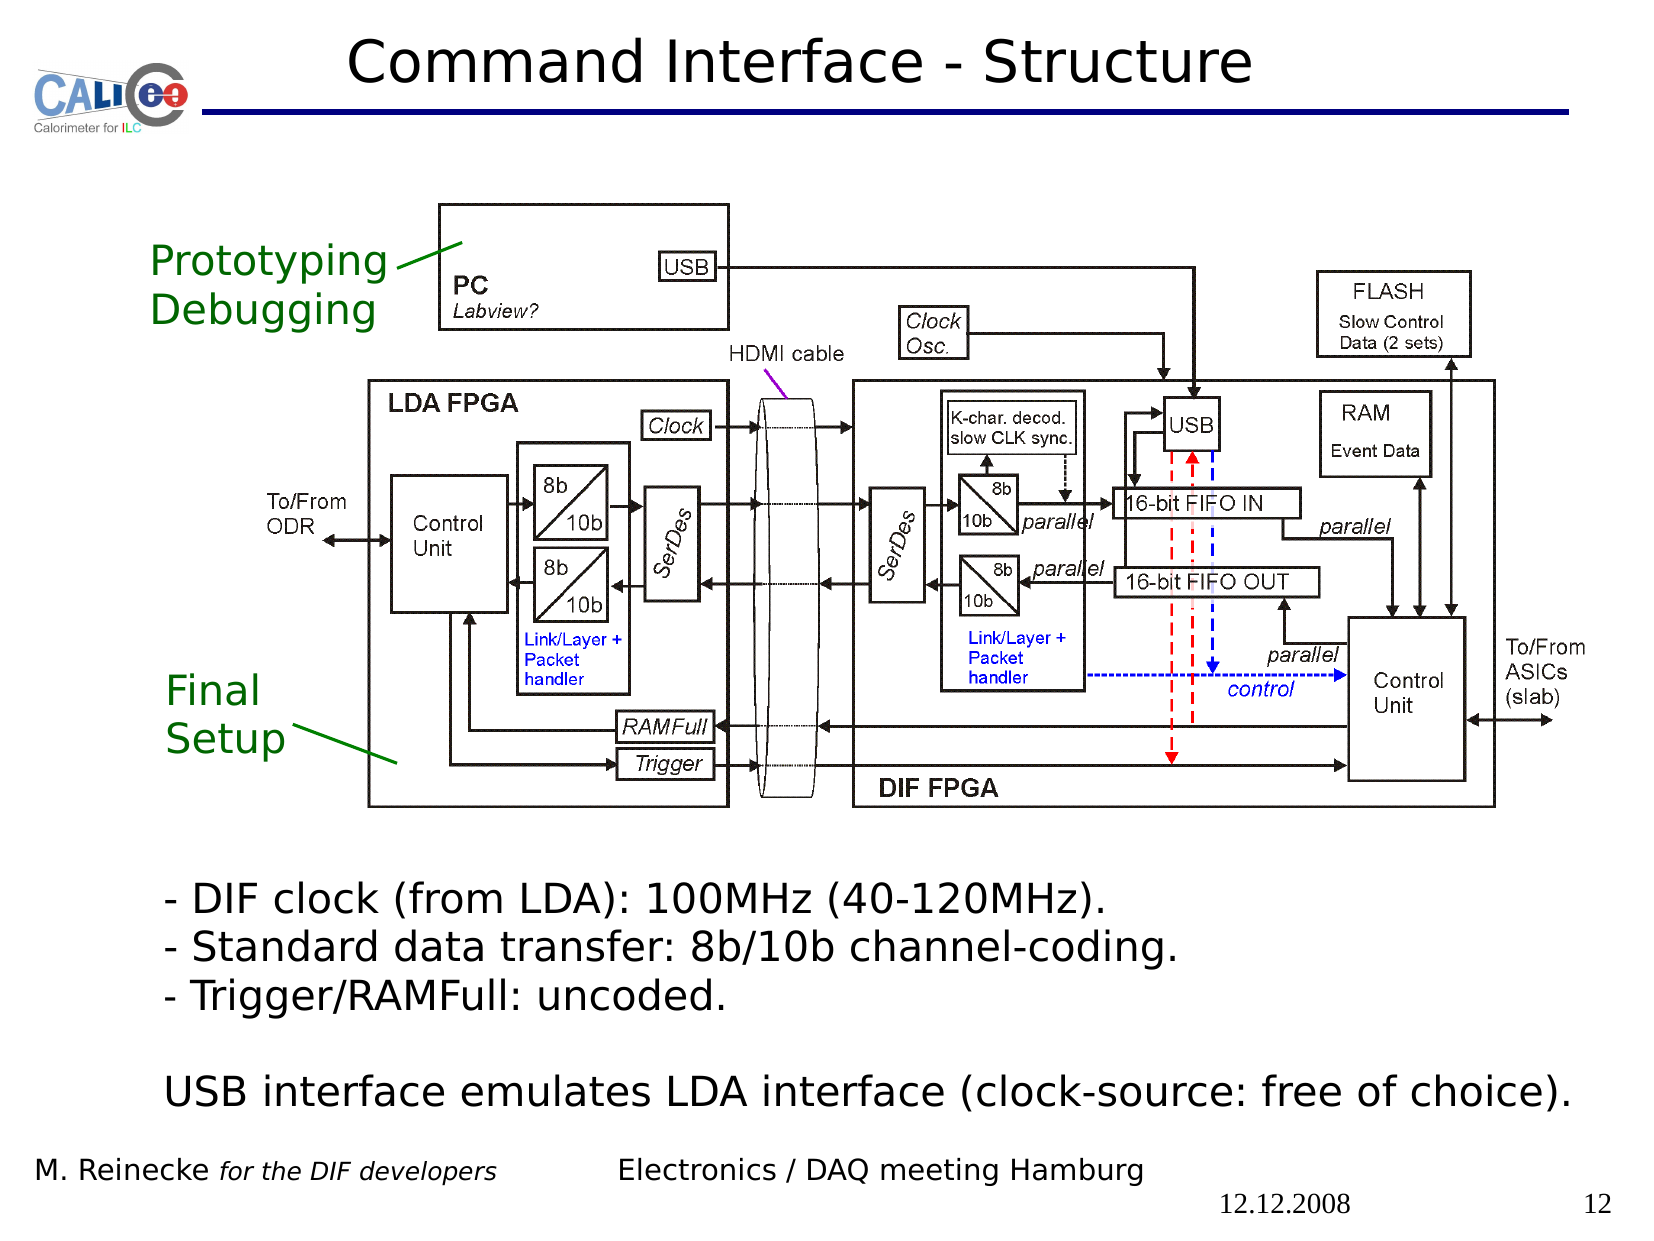

Command Interface - Structure
Prototyping
Debugging
Final
Setup
- DIF clock (from LDA): 100MHz (40-120MHz).
- Standard data transfer: 8b/10b channel-coding.
 Trigger/RAMFull: uncoded.
USB interface emulates LDA interface (clock-source: free of choice).
12.12.2008
12